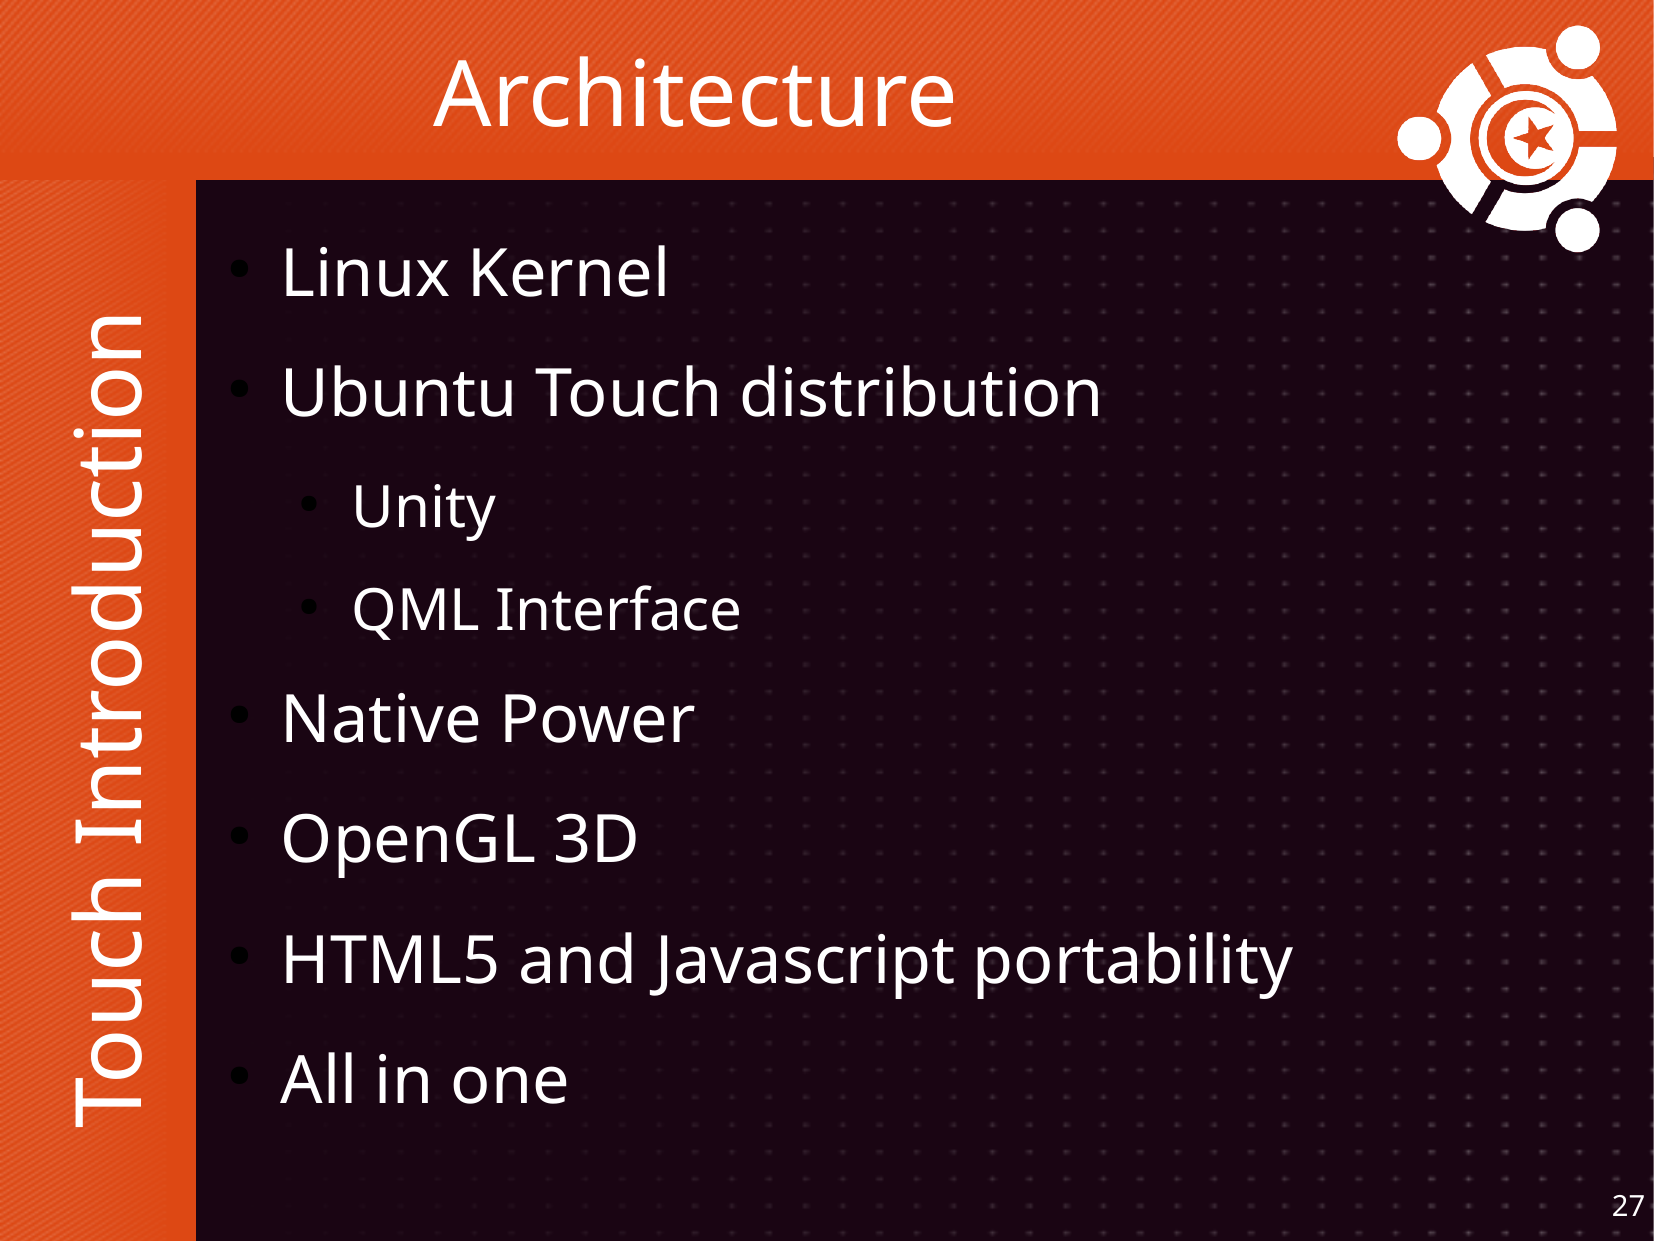

# Architecture
Linux Kernel
Ubuntu Touch distribution
Unity
QML Interface
Native Power
OpenGL 3D
HTML5 and Javascript portability
All in one
Touch Introduction
27